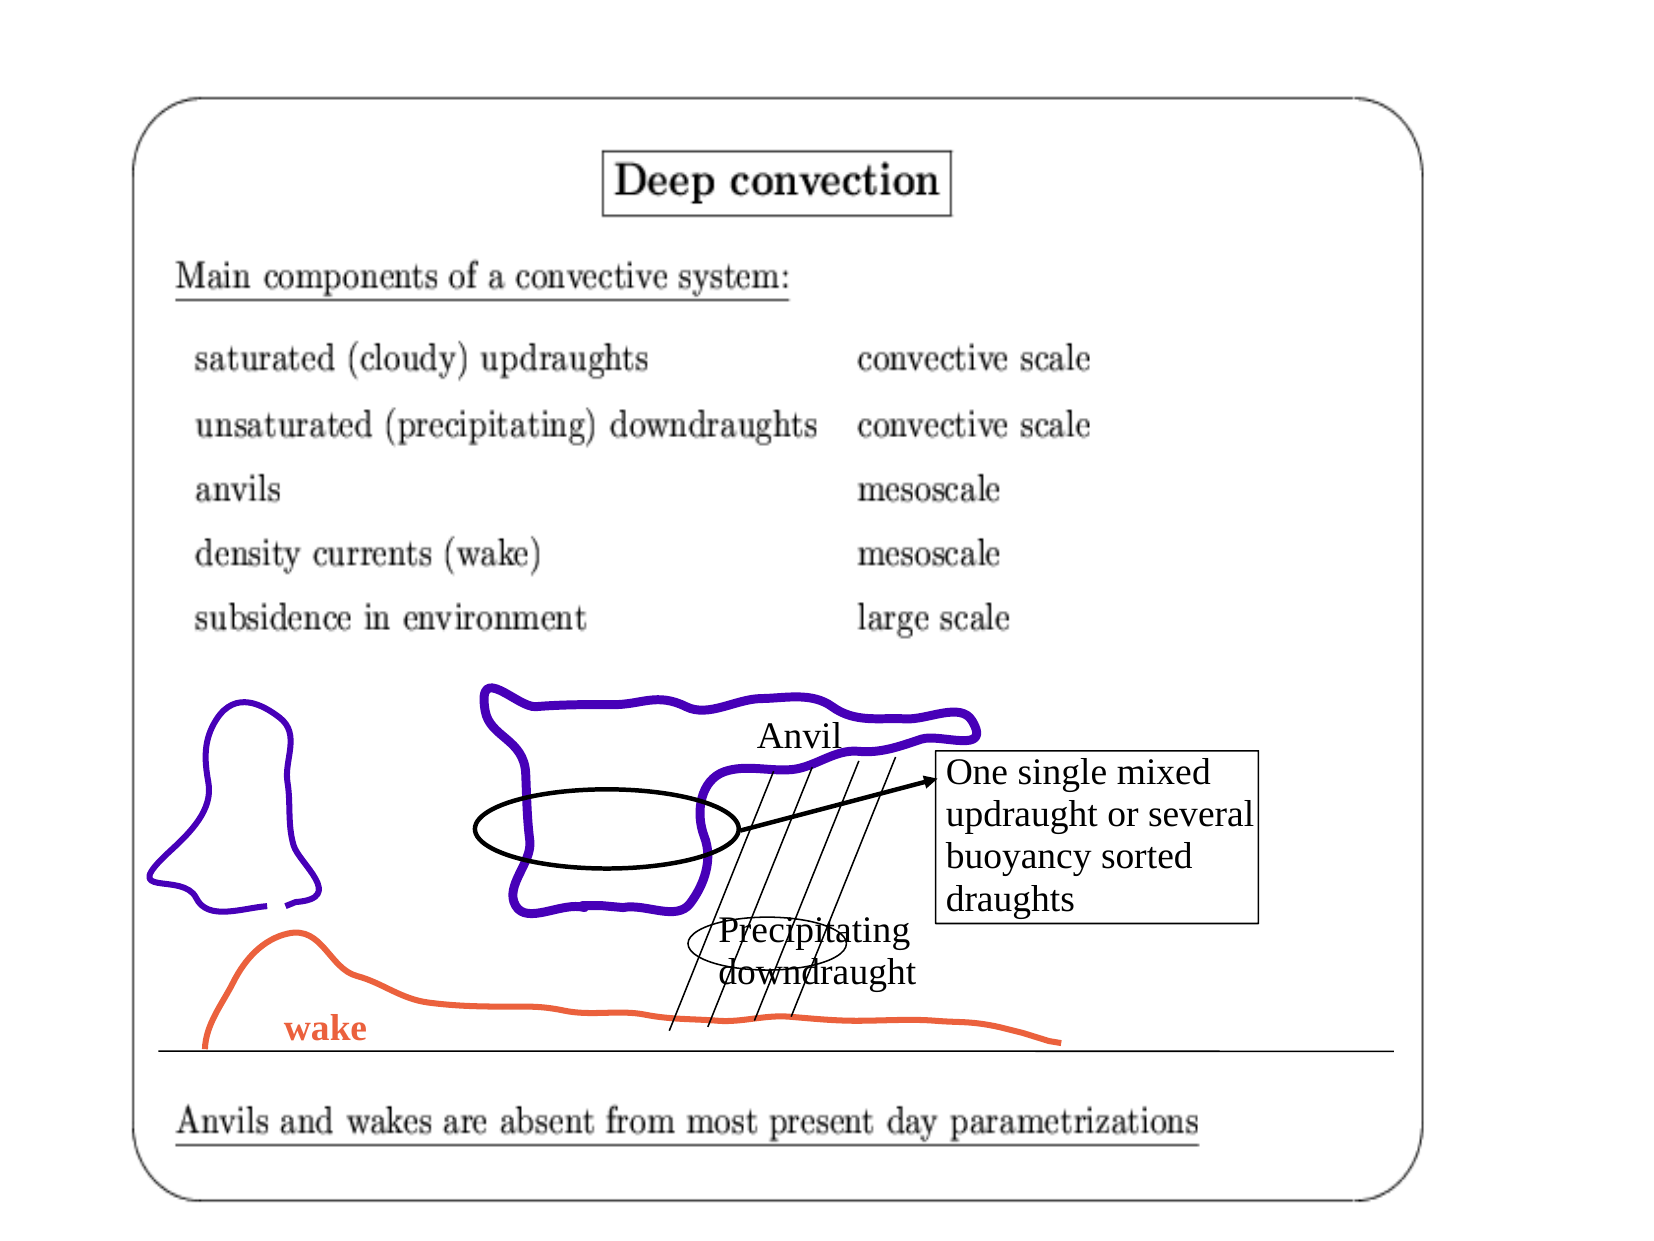

Anvil
One single mixed
updraught or several
buoyancy sorted
draughts
Precipitating
downdraught
wake